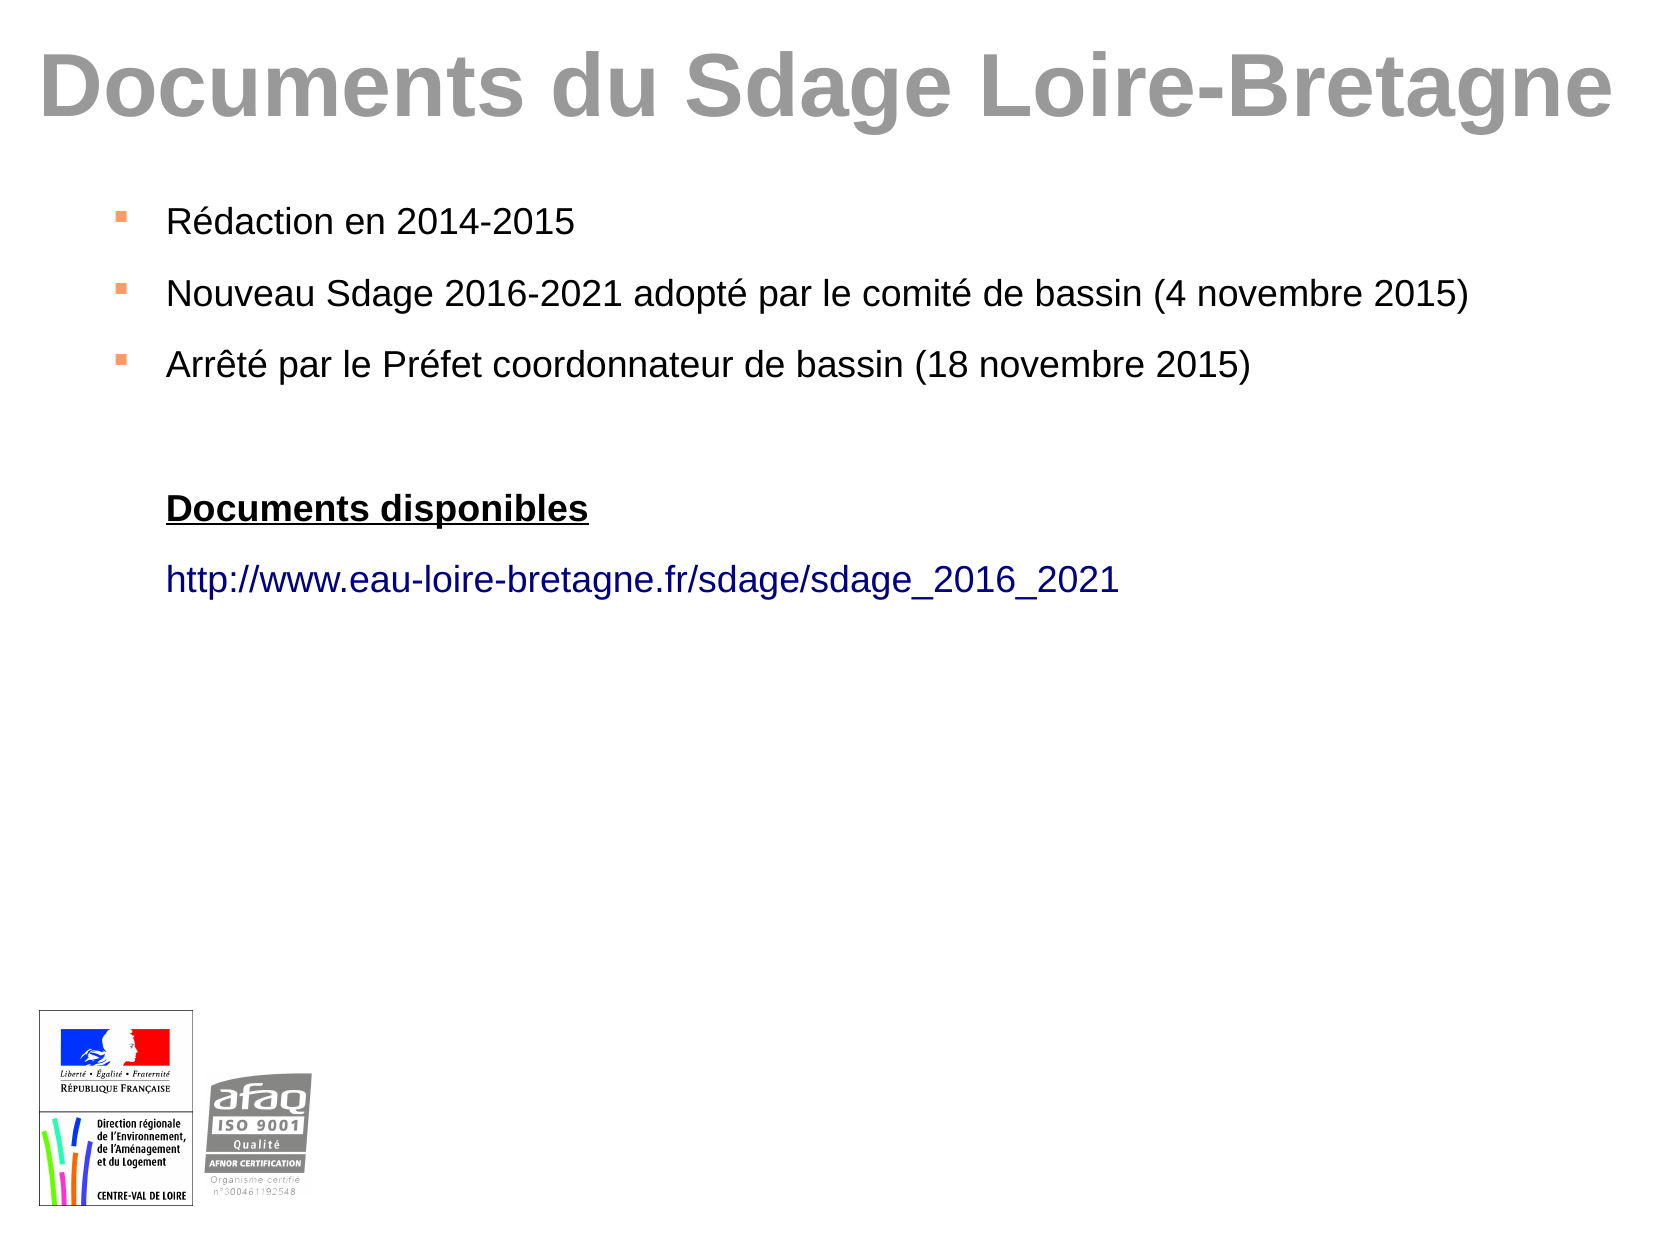

# Documents du Sdage Loire-Bretagne
Rédaction en 2014-2015
Nouveau Sdage 2016-2021 adopté par le comité de bassin (4 novembre 2015)
Arrêté par le Préfet coordonnateur de bassin (18 novembre 2015)
Documents disponibles
http://www.eau-loire-bretagne.fr/sdage/sdage_2016_2021